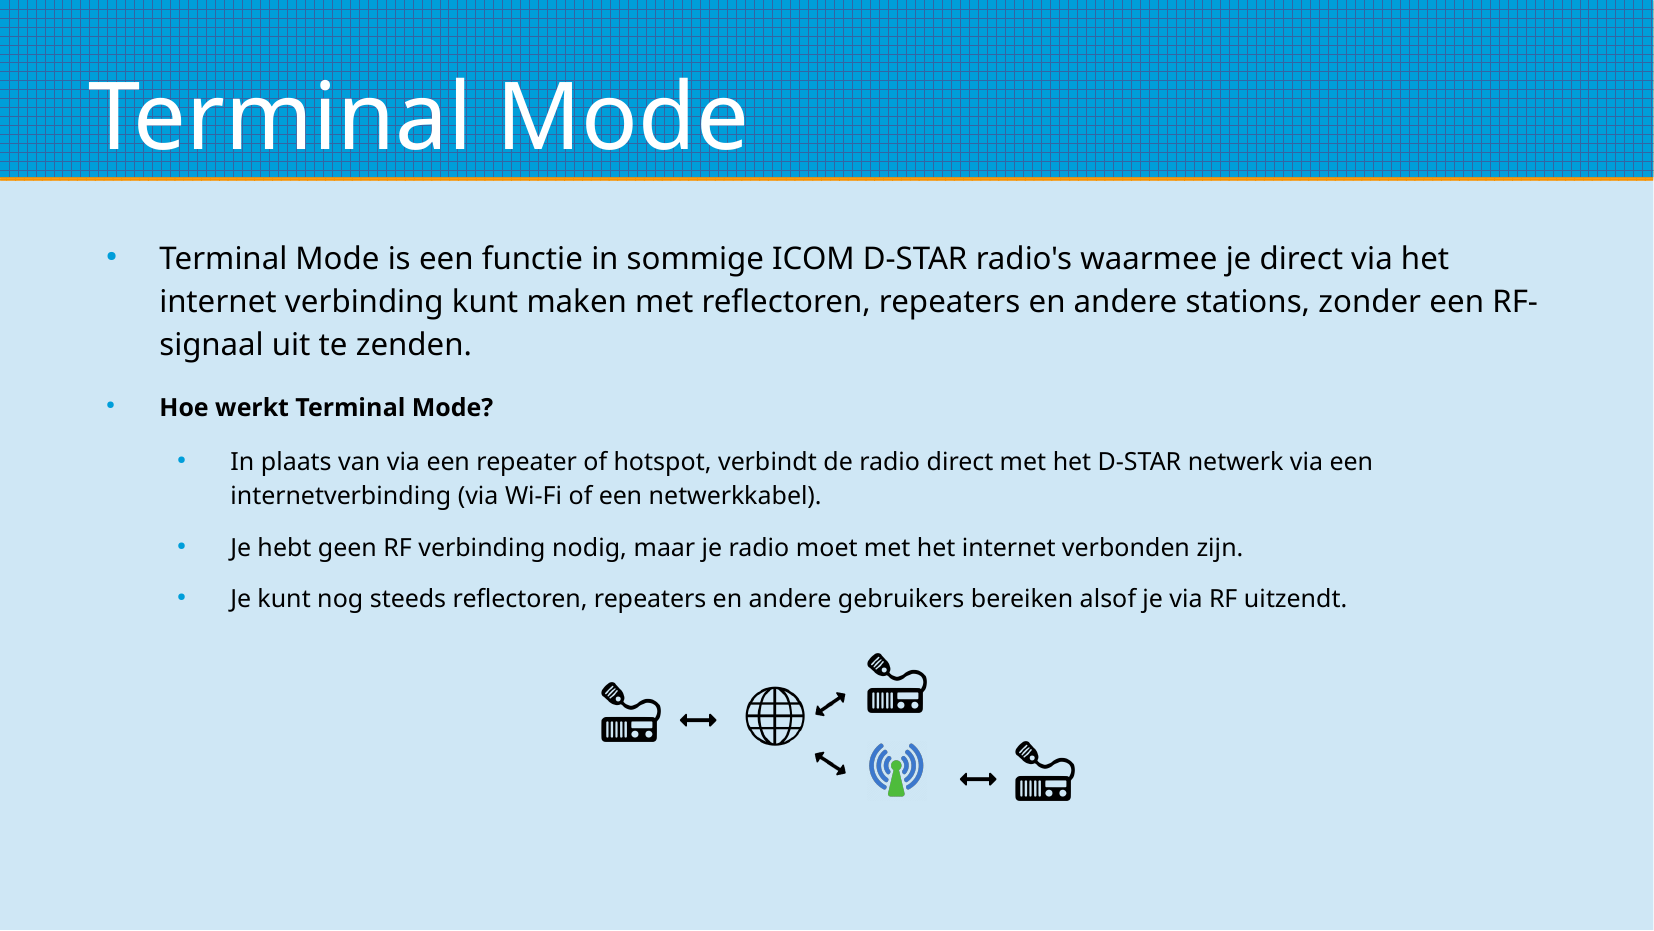

# Terminal Mode
Terminal Mode is een functie in sommige ICOM D-STAR radio's waarmee je direct via het internet verbinding kunt maken met reflectoren, repeaters en andere stations, zonder een RF-signaal uit te zenden.
Hoe werkt Terminal Mode?
In plaats van via een repeater of hotspot, verbindt de radio direct met het D-STAR netwerk via een internetverbinding (via Wi-Fi of een netwerkkabel).
Je hebt geen RF verbinding nodig, maar je radio moet met het internet verbonden zijn.
Je kunt nog steeds reflectoren, repeaters en andere gebruikers bereiken alsof je via RF uitzendt.